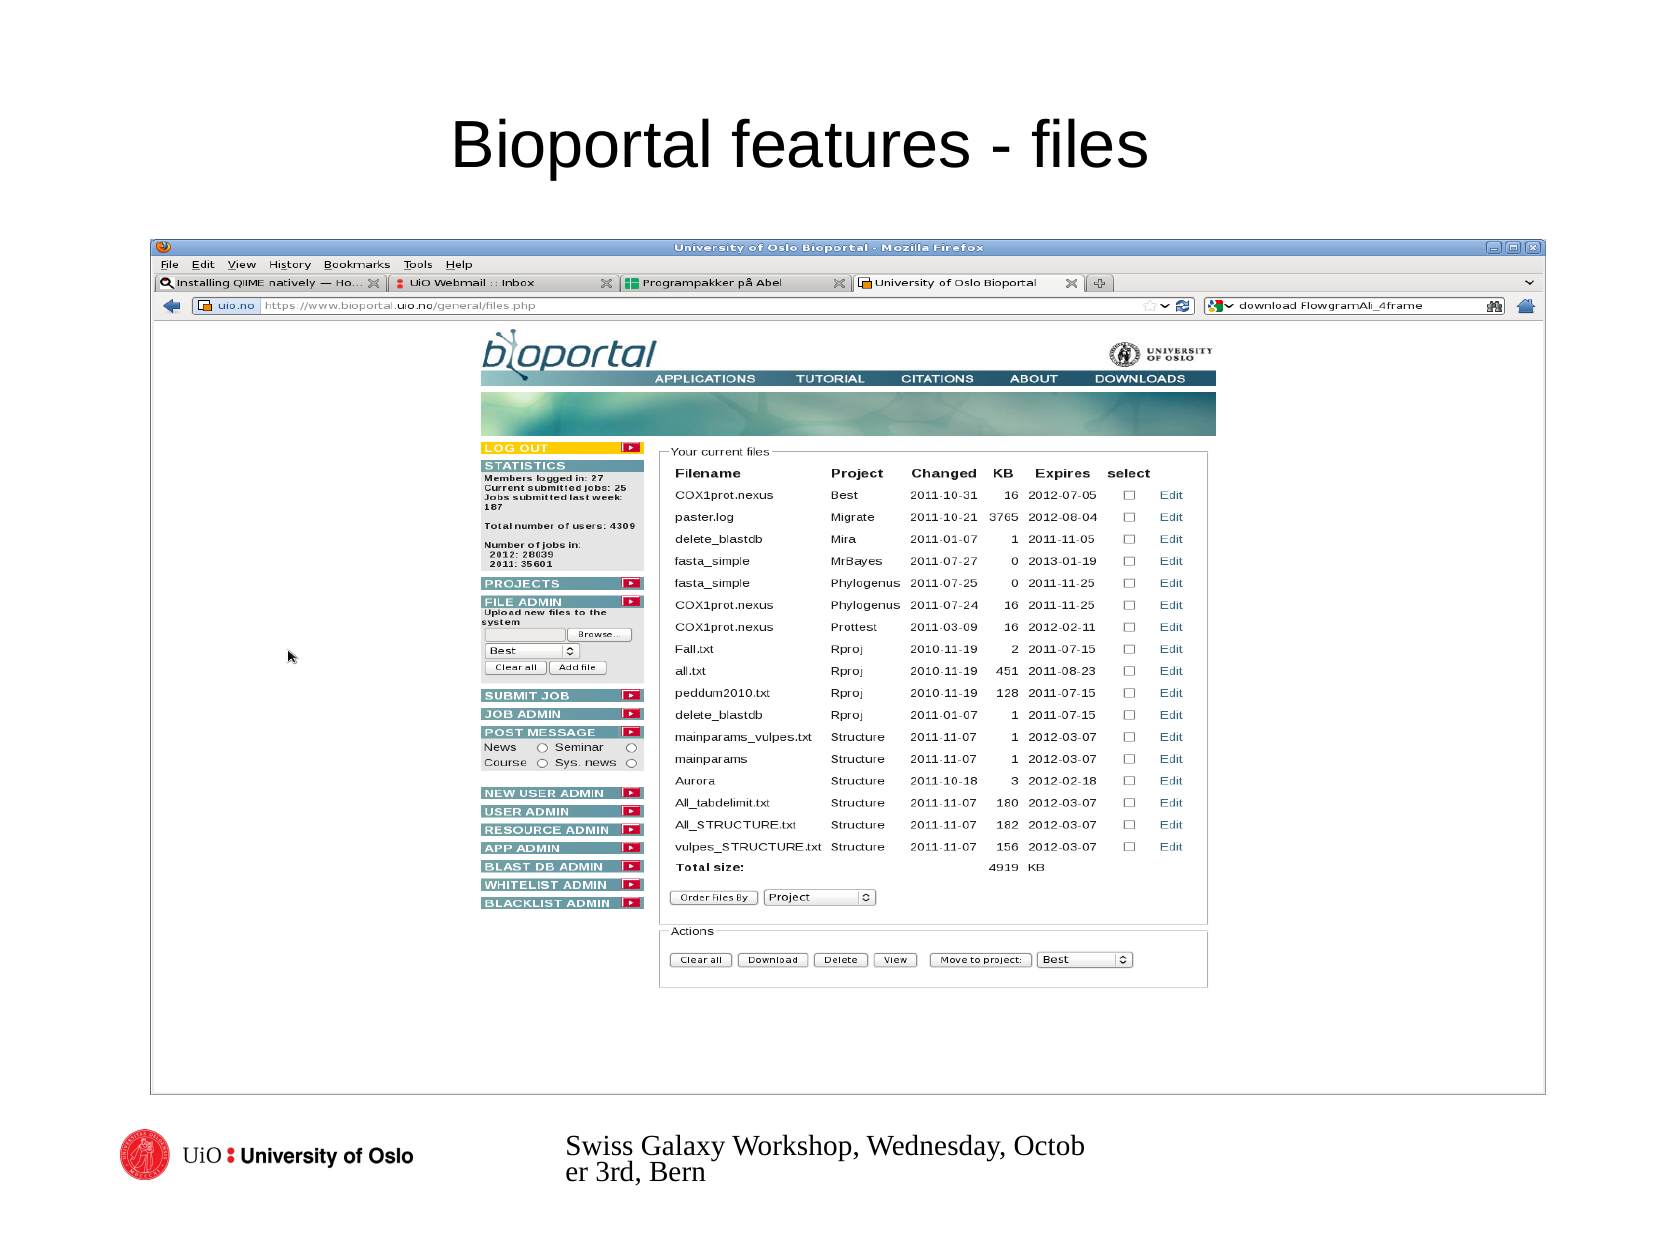

# Bioportal features - files
Swiss Galaxy Workshop, Wednesday, October 3rd, Bern